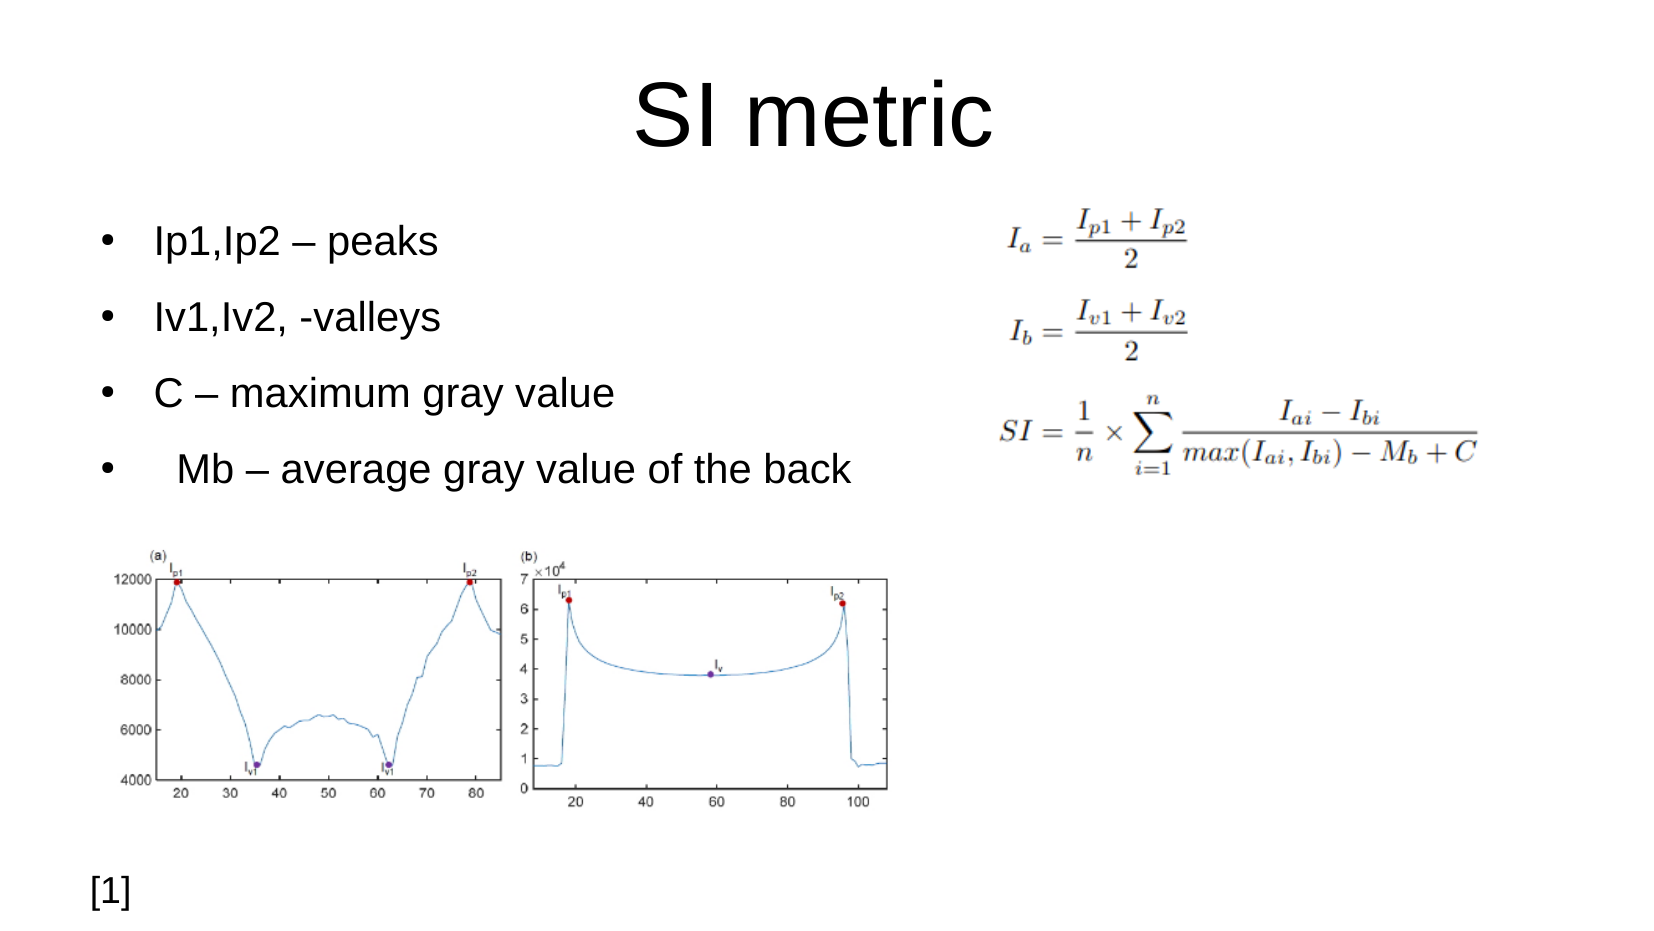

# SI metric
Ip1,Ip2 – peaks
Iv1,Iv2, -valleys
C – maximum gray value
 Mb – average gray value of the background
[1]